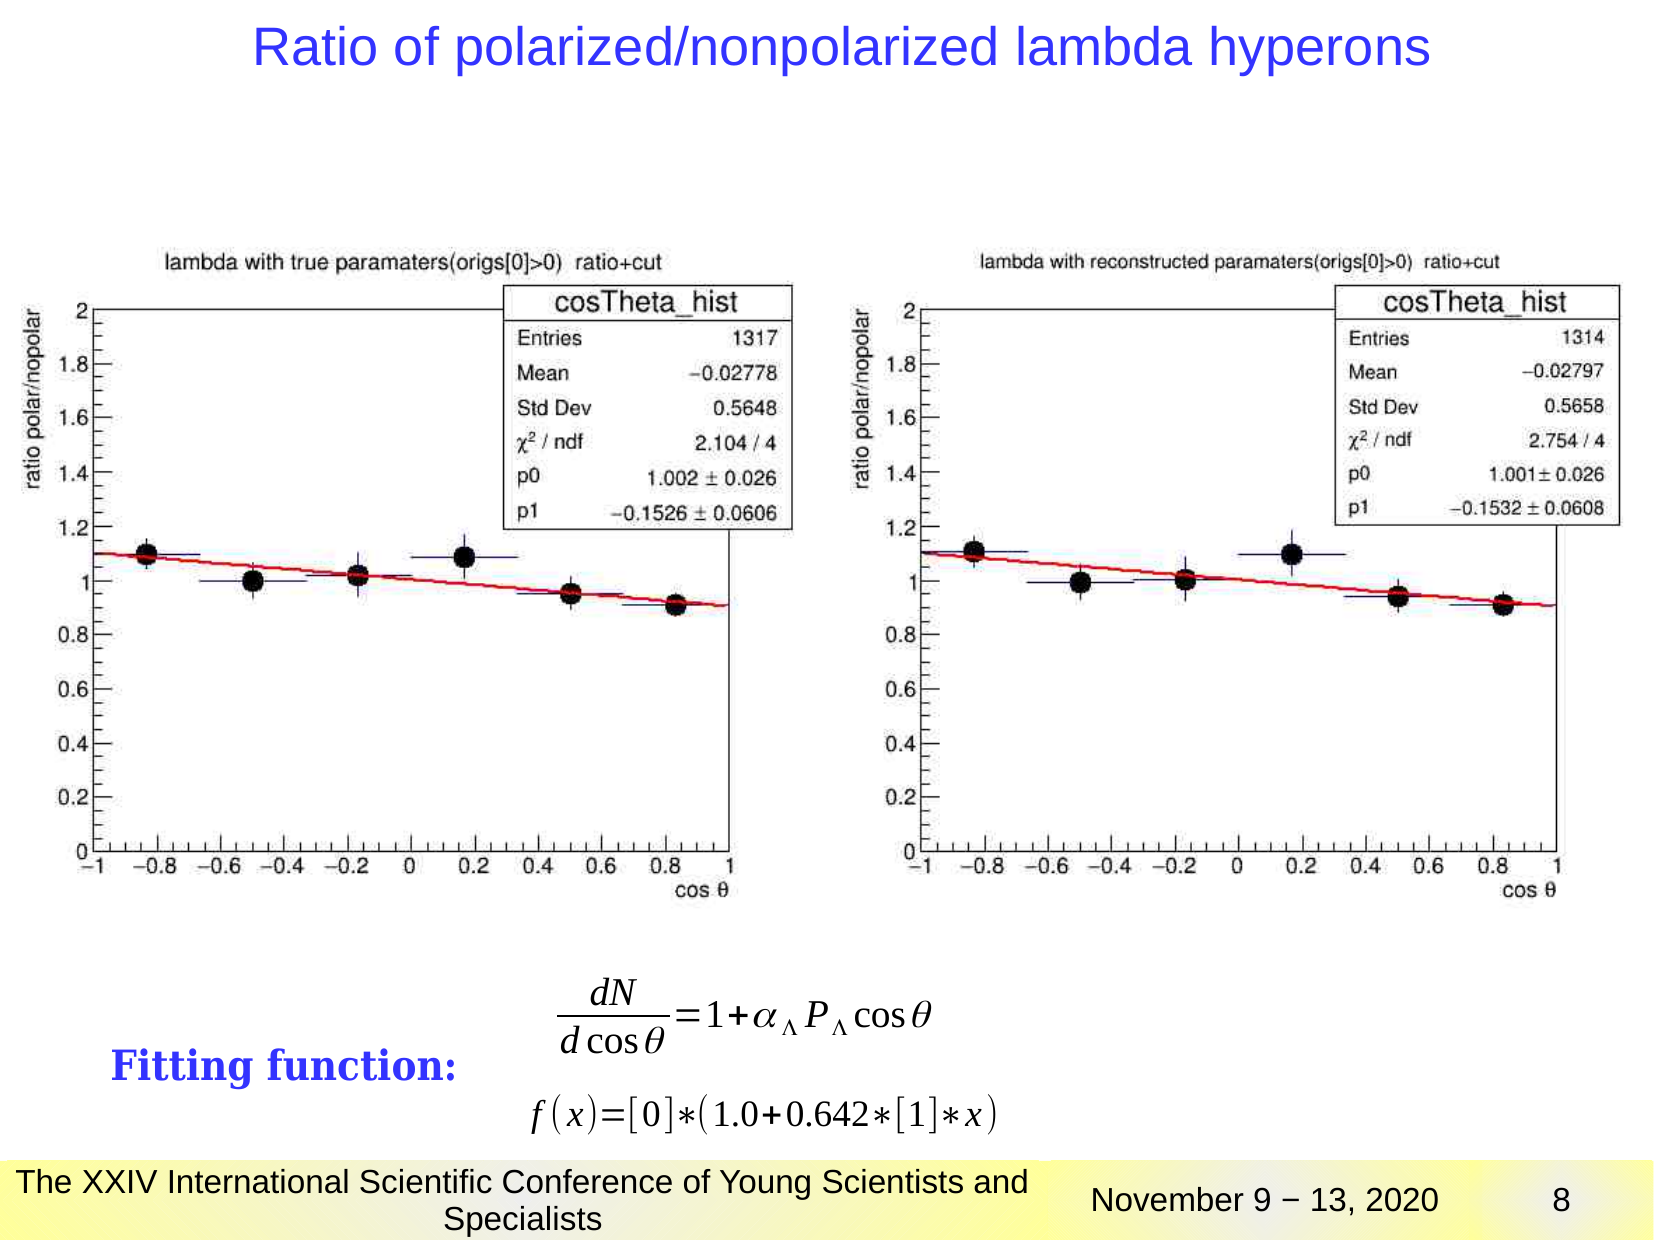

# Ratio of polarized/nonpolarized lambda hyperons
Fitting function:
The XXIV International Scientific Conference of Young Scientists and Specialists
November 9 − 13, 2020
8